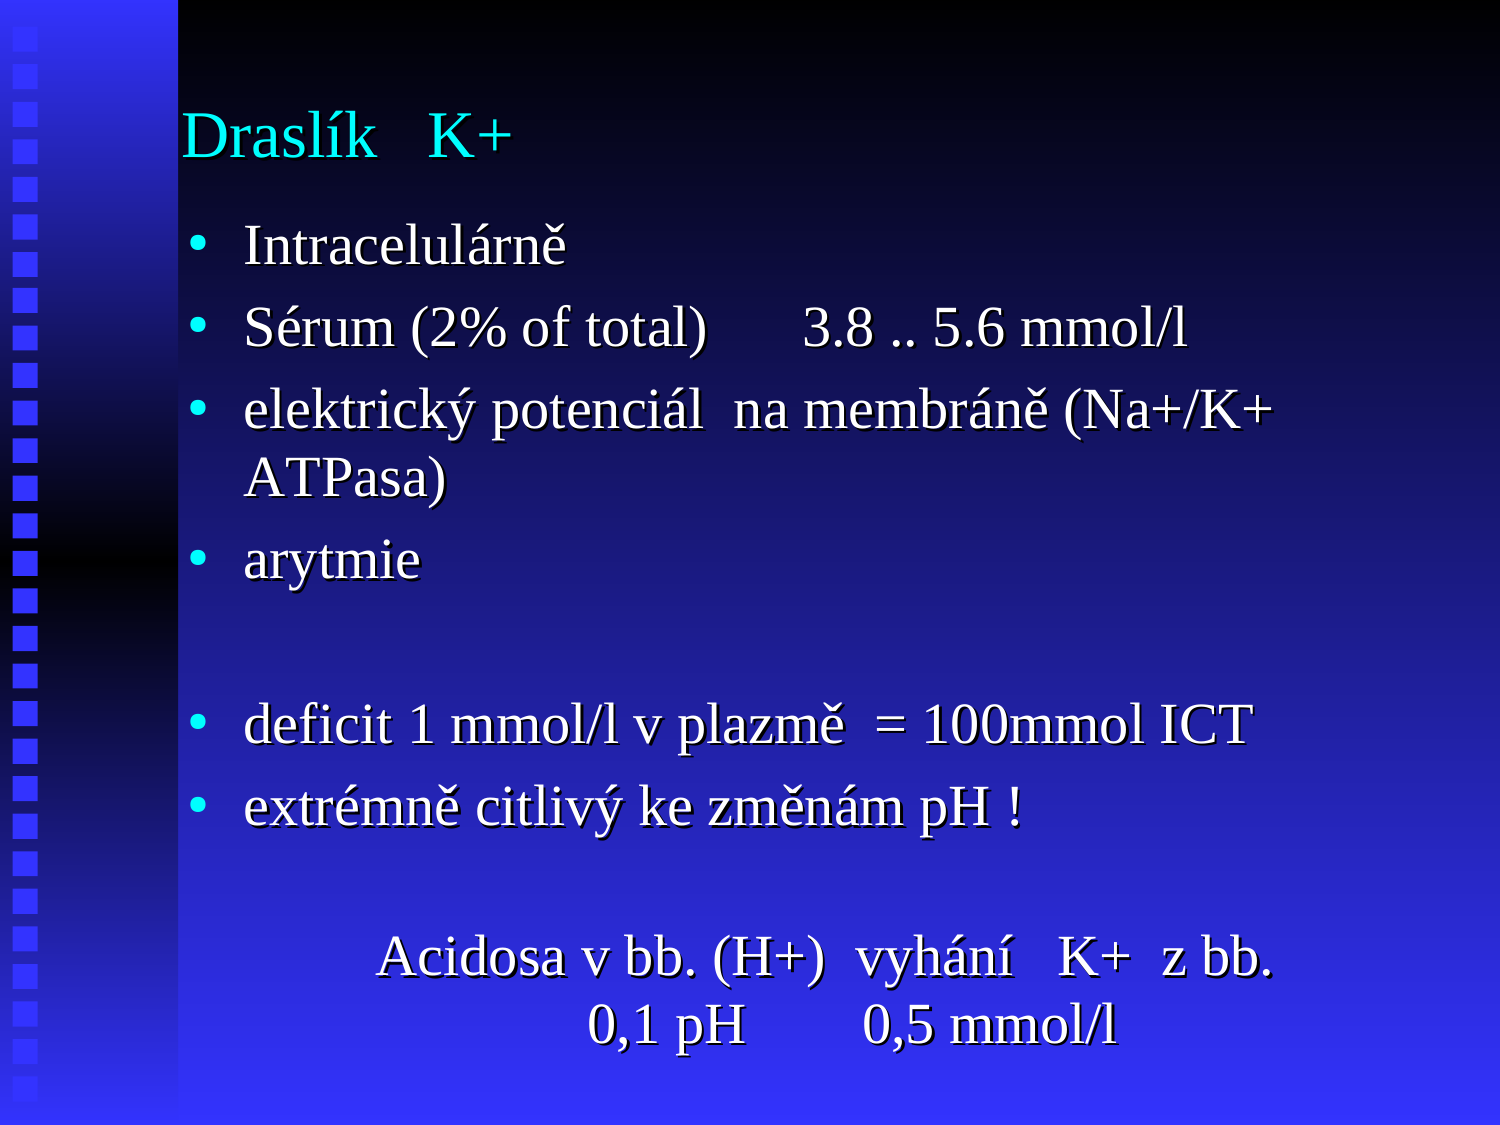

# Draslík K+
Intracelulárně
Sérum (2% of total)	 3.8 .. 5.6 mmol/l
elektrický potenciál na membráně (Na+/K+ ATPasa)
arytmie
deficit 1 mmol/l v plazmě = 100mmol ICT
extrémně citlivý ke změnám pH !
Acidosa v bb. (H+) vyhání K+ z bb.
0,1 pH 0,5 mmol/l